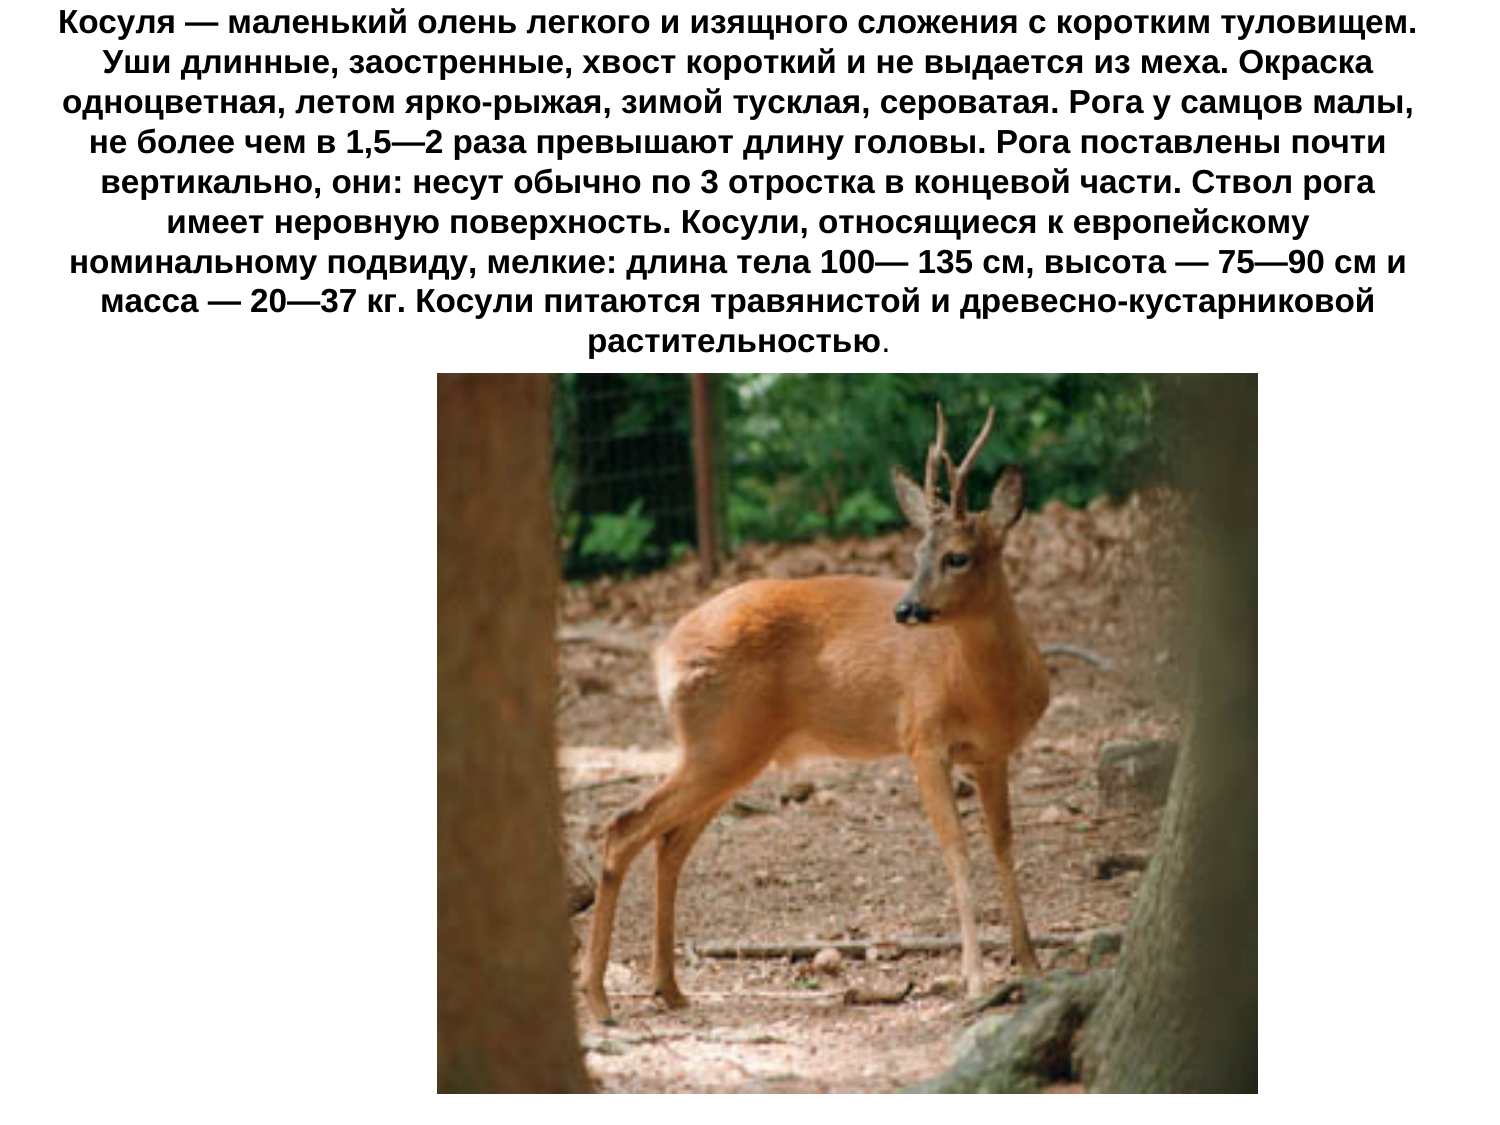

# Косуля — маленький олень легкого и изящного сложения с коротким туловищем. Уши длинные, заостренные, хвост короткий и не выдается из меха. Окраска одноцветная, летом ярко-рыжая, зимой тусклая, сероватая. Рога у самцов малы, не более чем в 1,5—2 раза превышают длину головы. Рога поставлены почти вертикально, они: несут обычно по 3 отростка в концевой части. Ствол рога имеет неровную поверхность. Косули, относящиеся к европейскому номинальному подвиду, мелкие: длина тела 100— 135 см, высота — 75—90 см и масса — 20—37 кг. Косули питаются травянистой и древесно-кустарниковой растительностью.